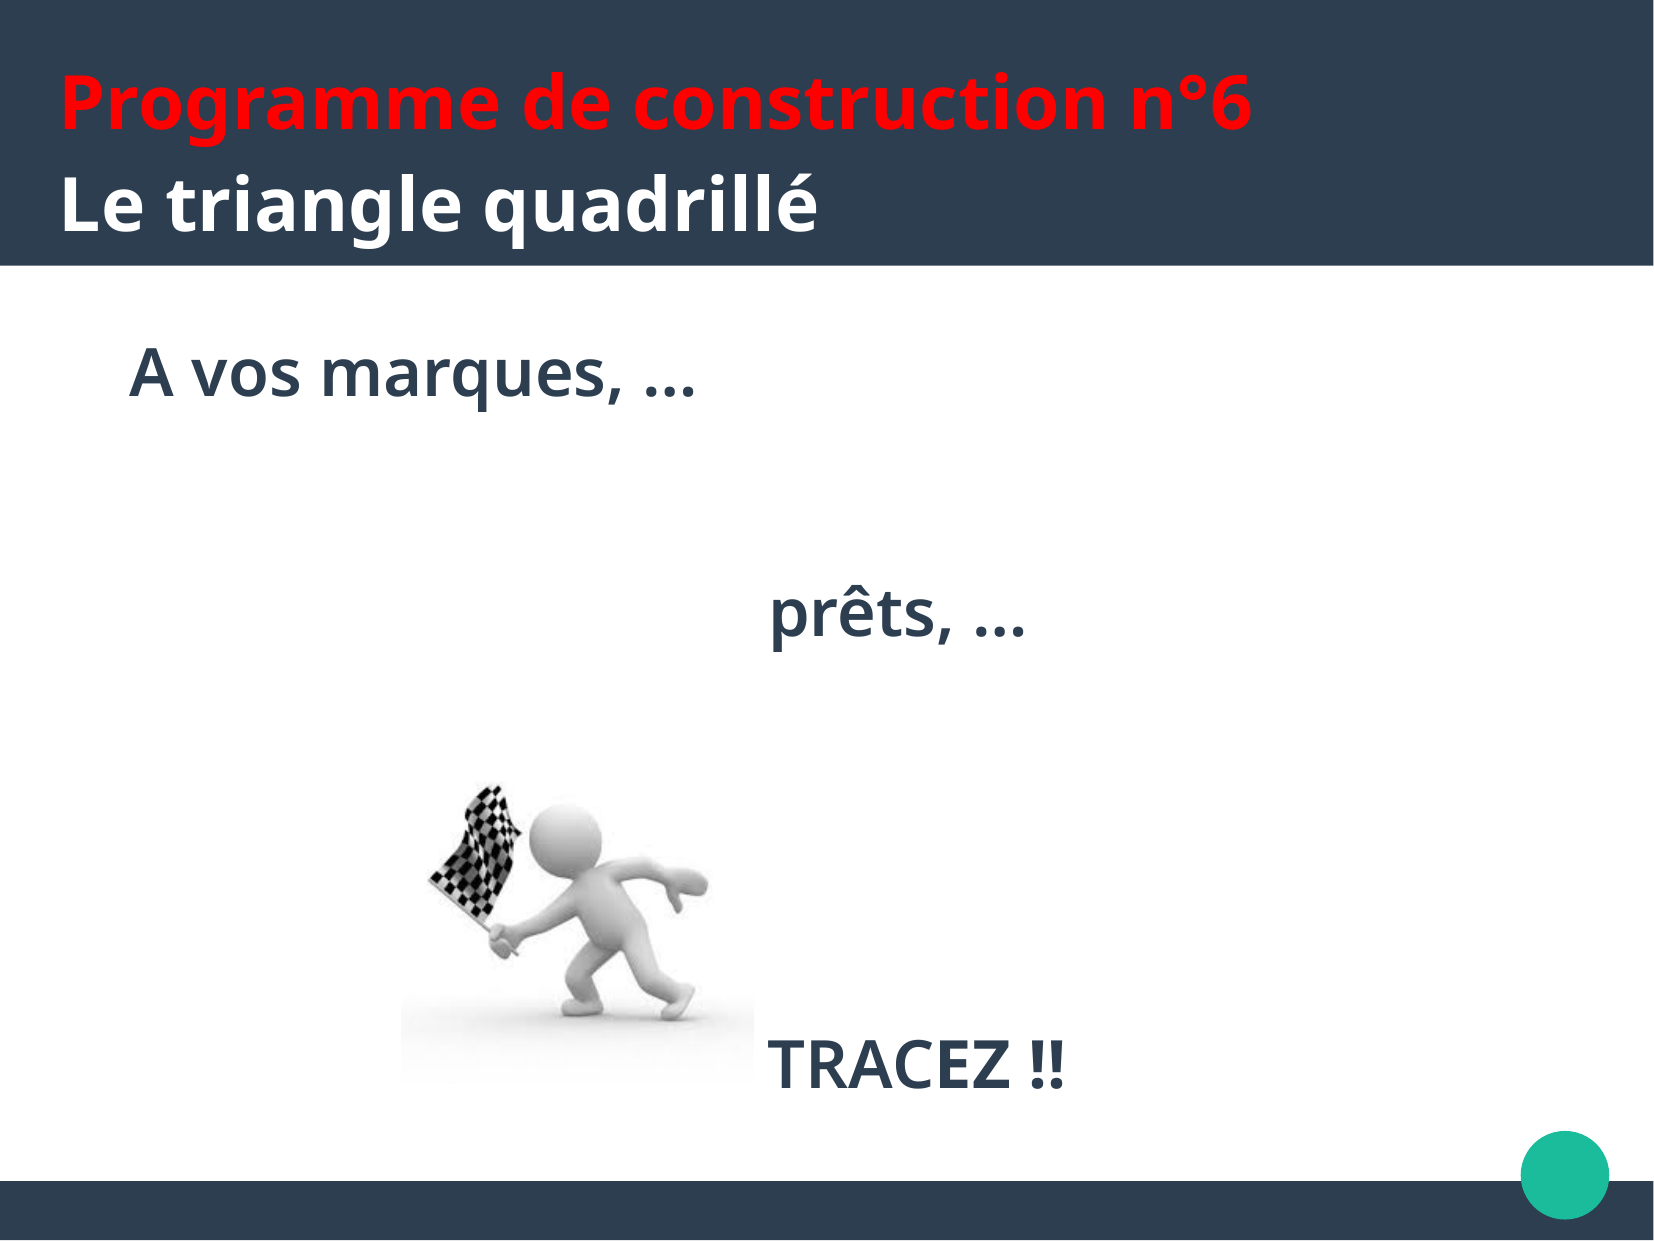

# Programme de construction n°6 Le triangle quadrillé
A vos marques, …
 prêts, …
 TRACEZ !!